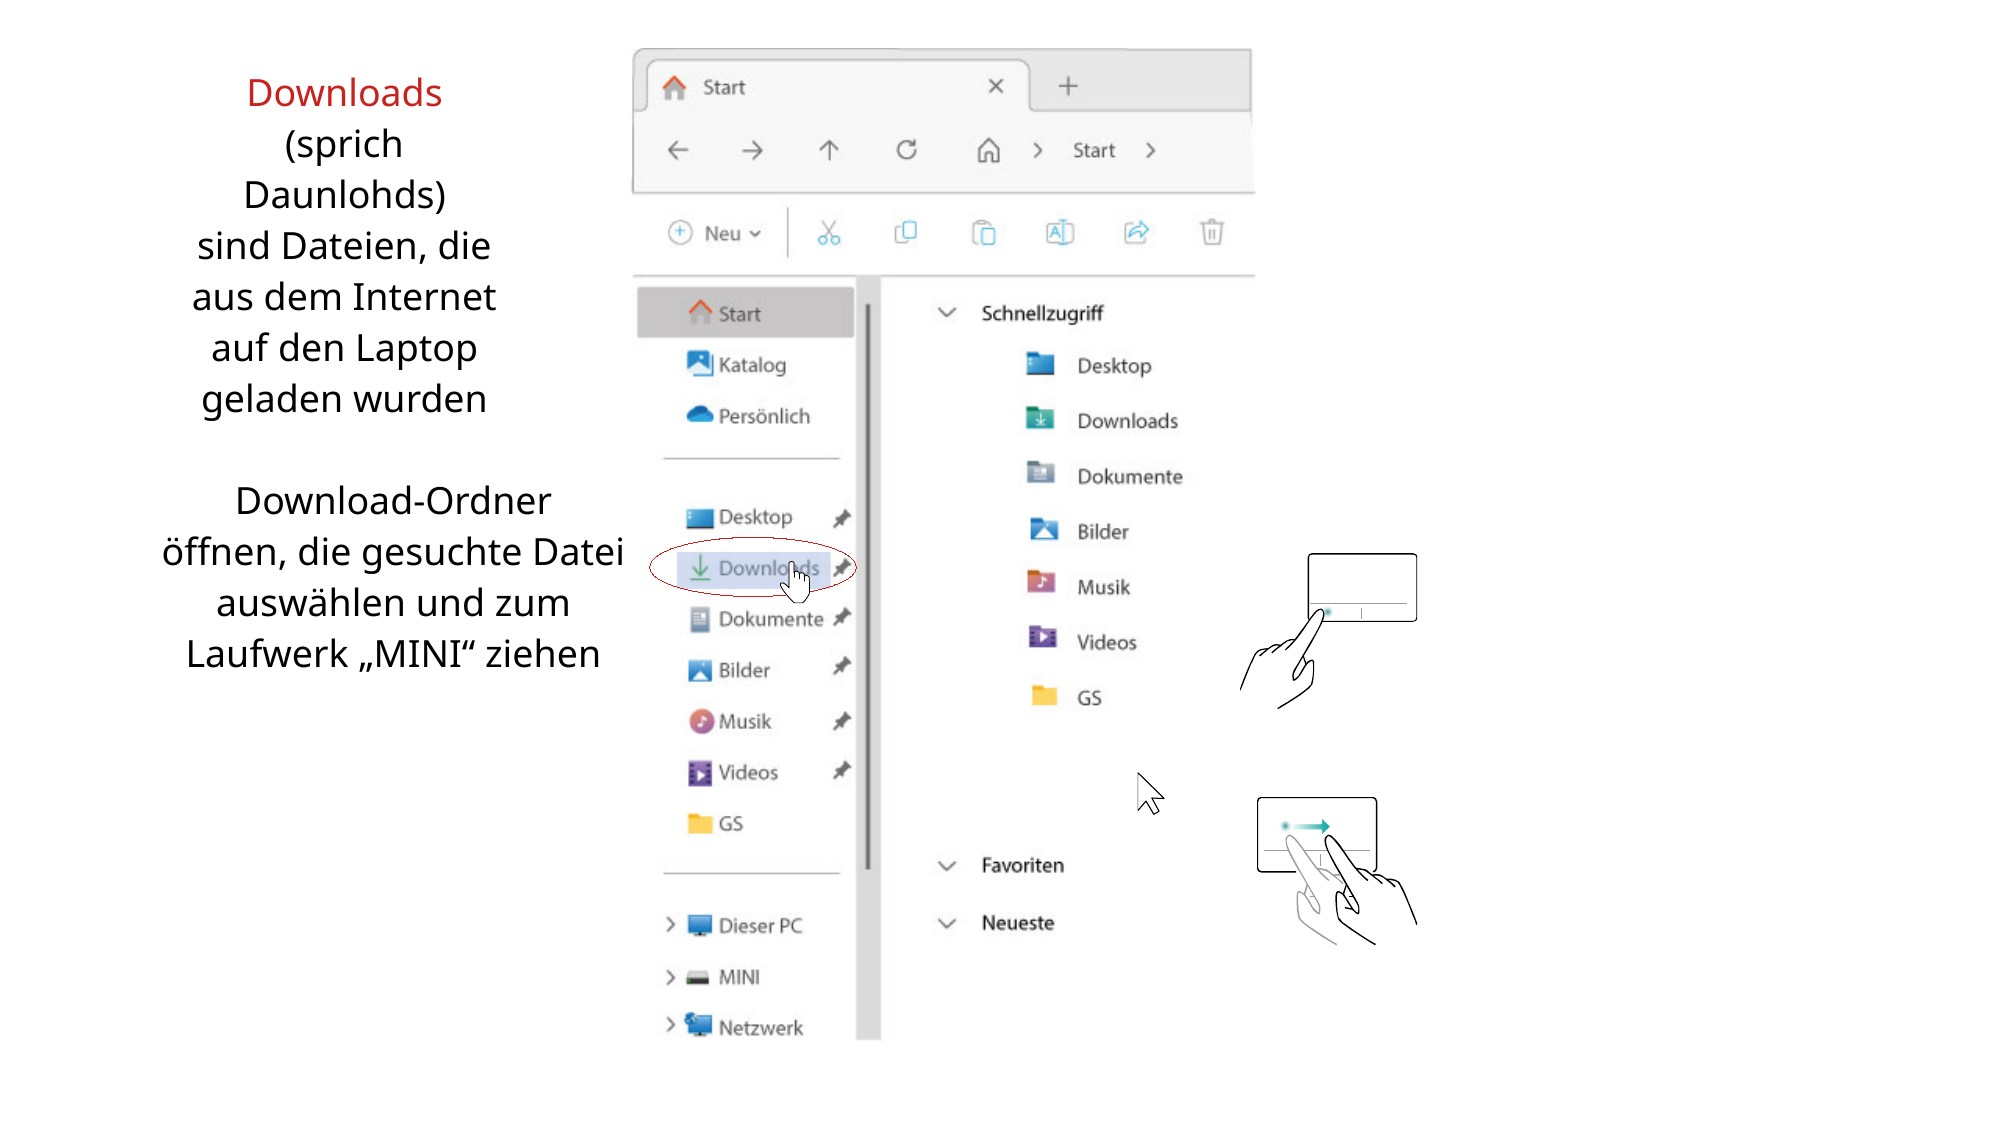

Downloads
(sprich Daunlohds)
sind Dateien, die aus dem Internet auf den Laptop geladen wurden
Download-Ordner
öffnen, die gesuchte Datei
auswählen und zum
Laufwerk „MINI“ ziehen